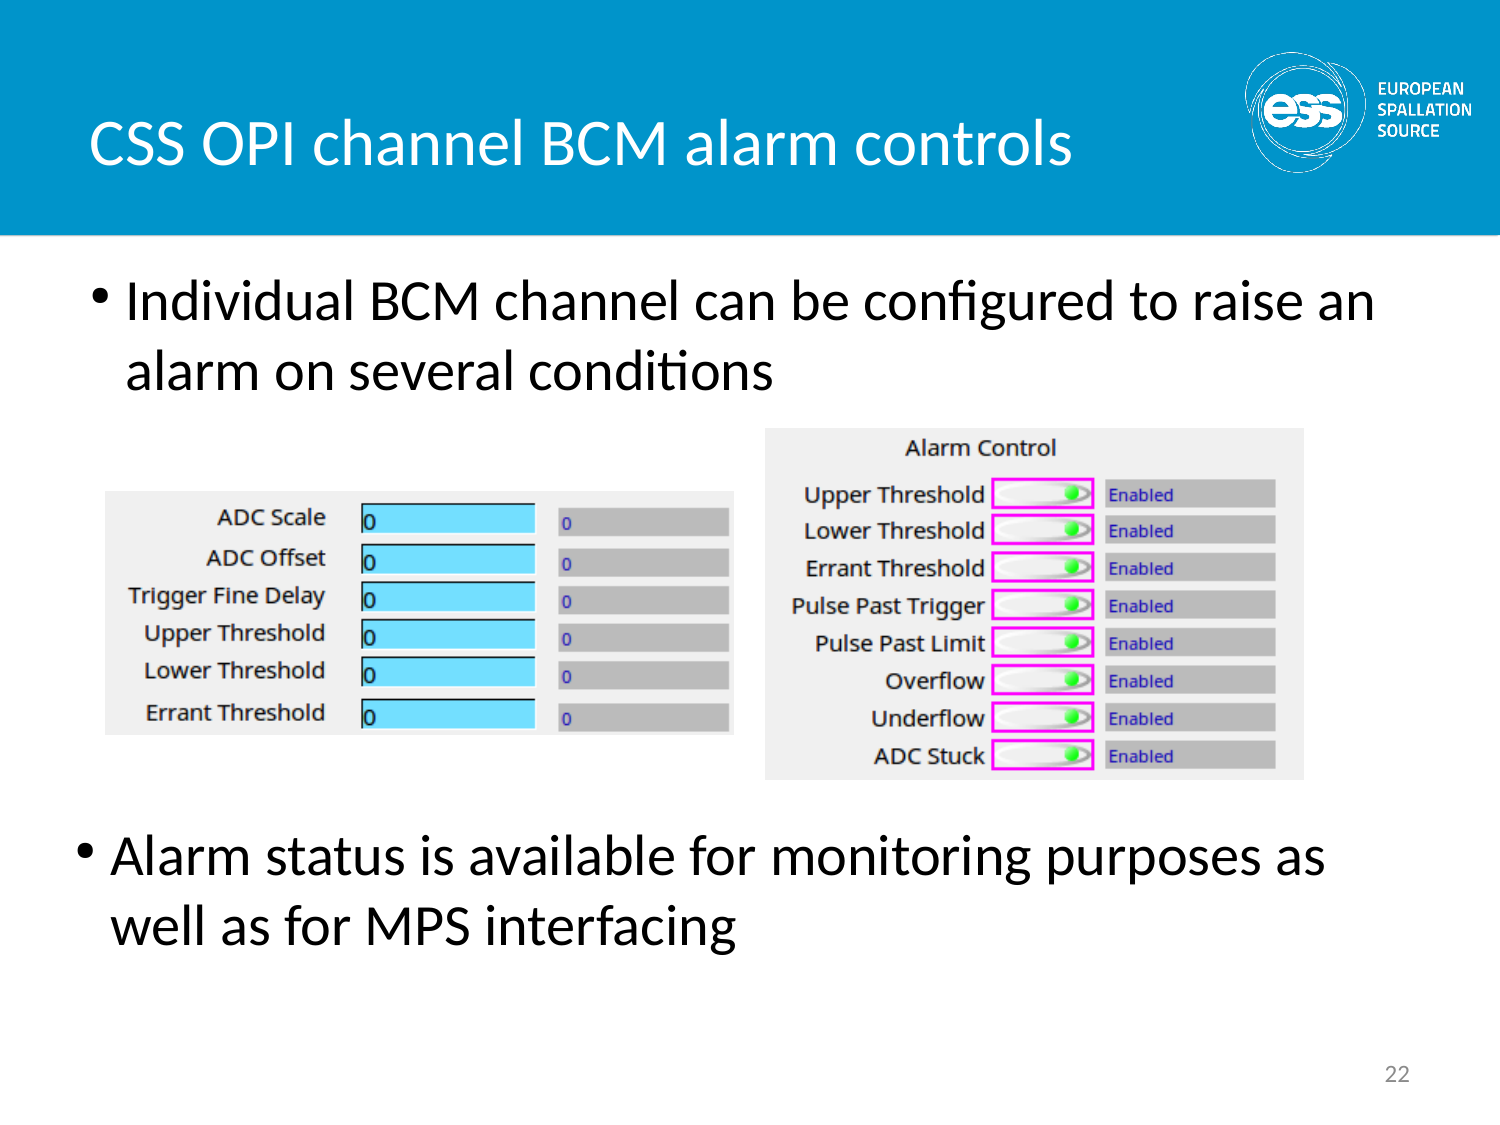

CSS OPI channel BCM alarm controls
Individual BCM channel can be configured to raise an alarm on several conditions
Alarm status is available for monitoring purposes as well as for MPS interfacing